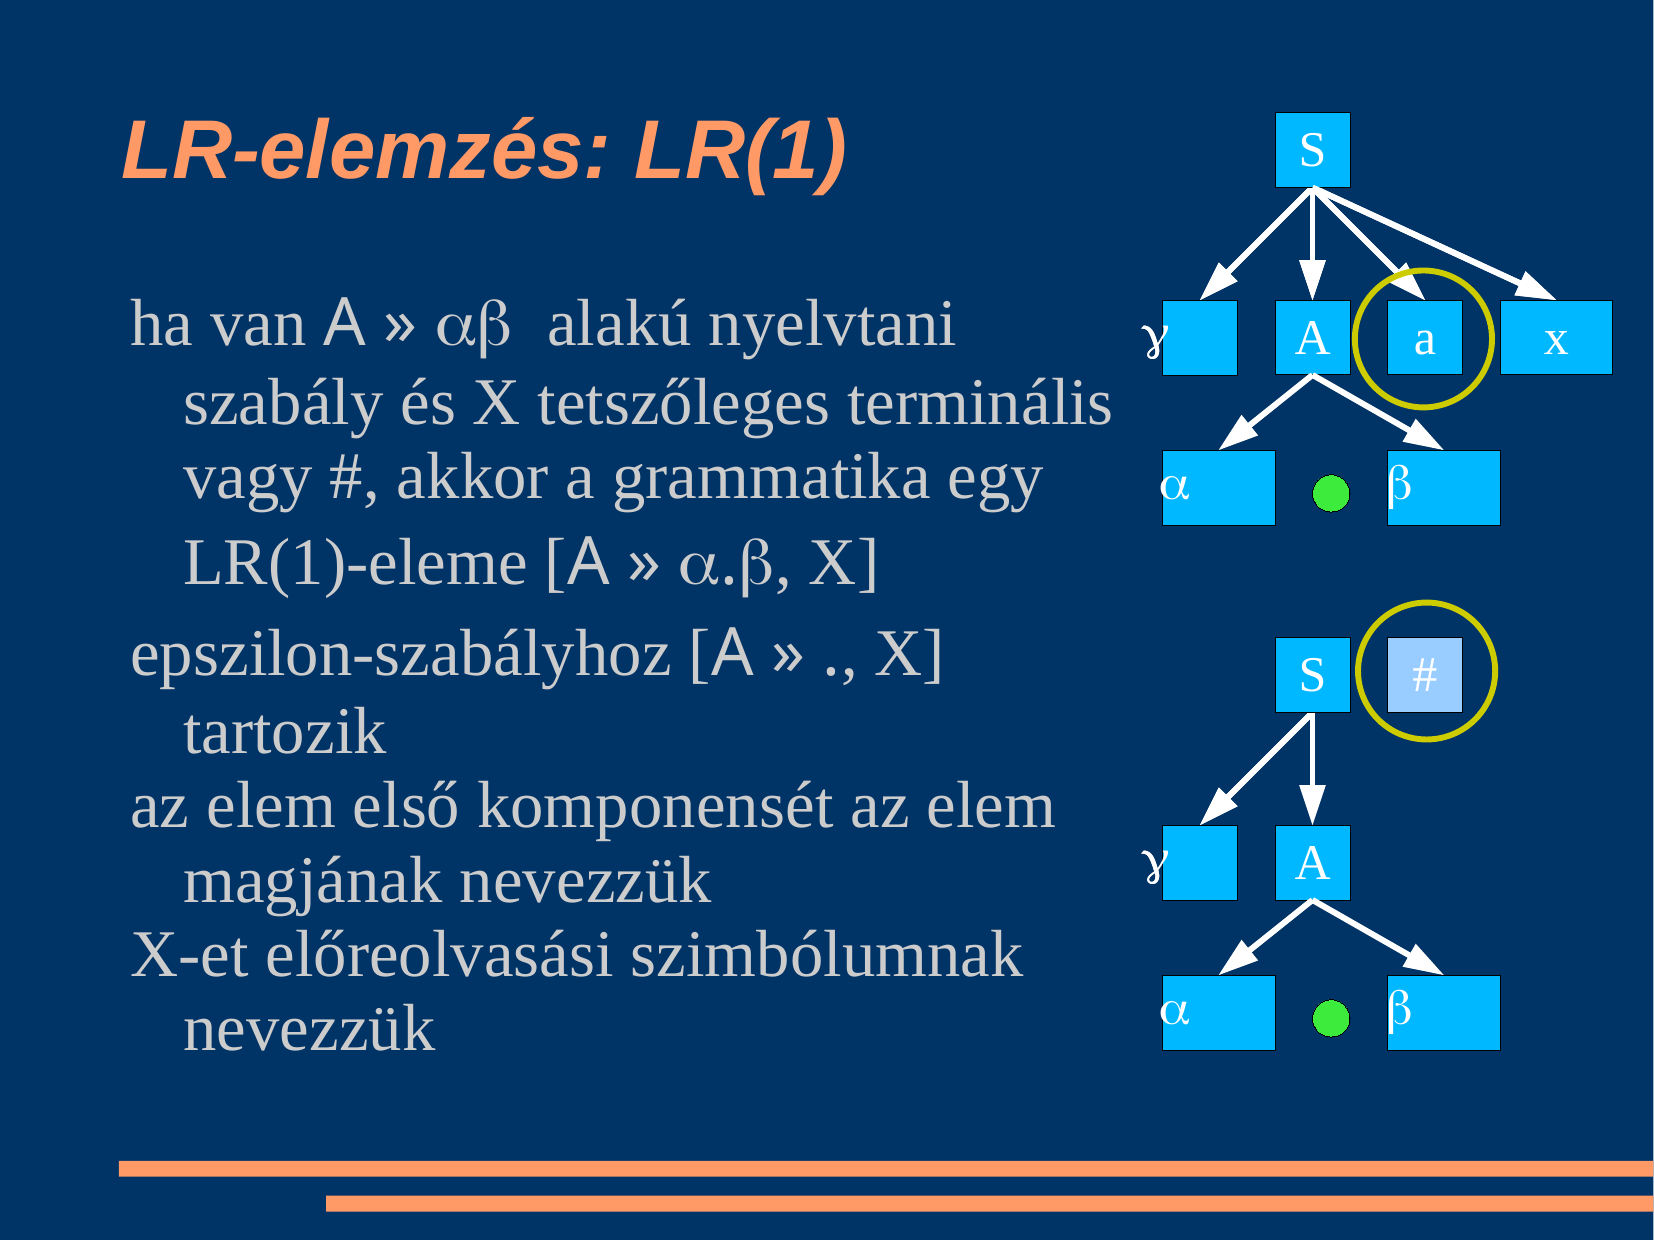

# LR-elemzés: LR(1)
S
ha van A » ab alakú nyelvtani szabály és X tetszőleges terminális vagy #, akkor a grammatika egy LR(1)-eleme [A » a.b, X]
epszilon-szabályhoz [A » ., X] tartozik
az elem első komponensét az elem magjának nevezzük
X-et előreolvasási szimbólumnak nevezzük
A
A
a
a
x
x
g
g
a
b
S
#
g
g
A
a
b